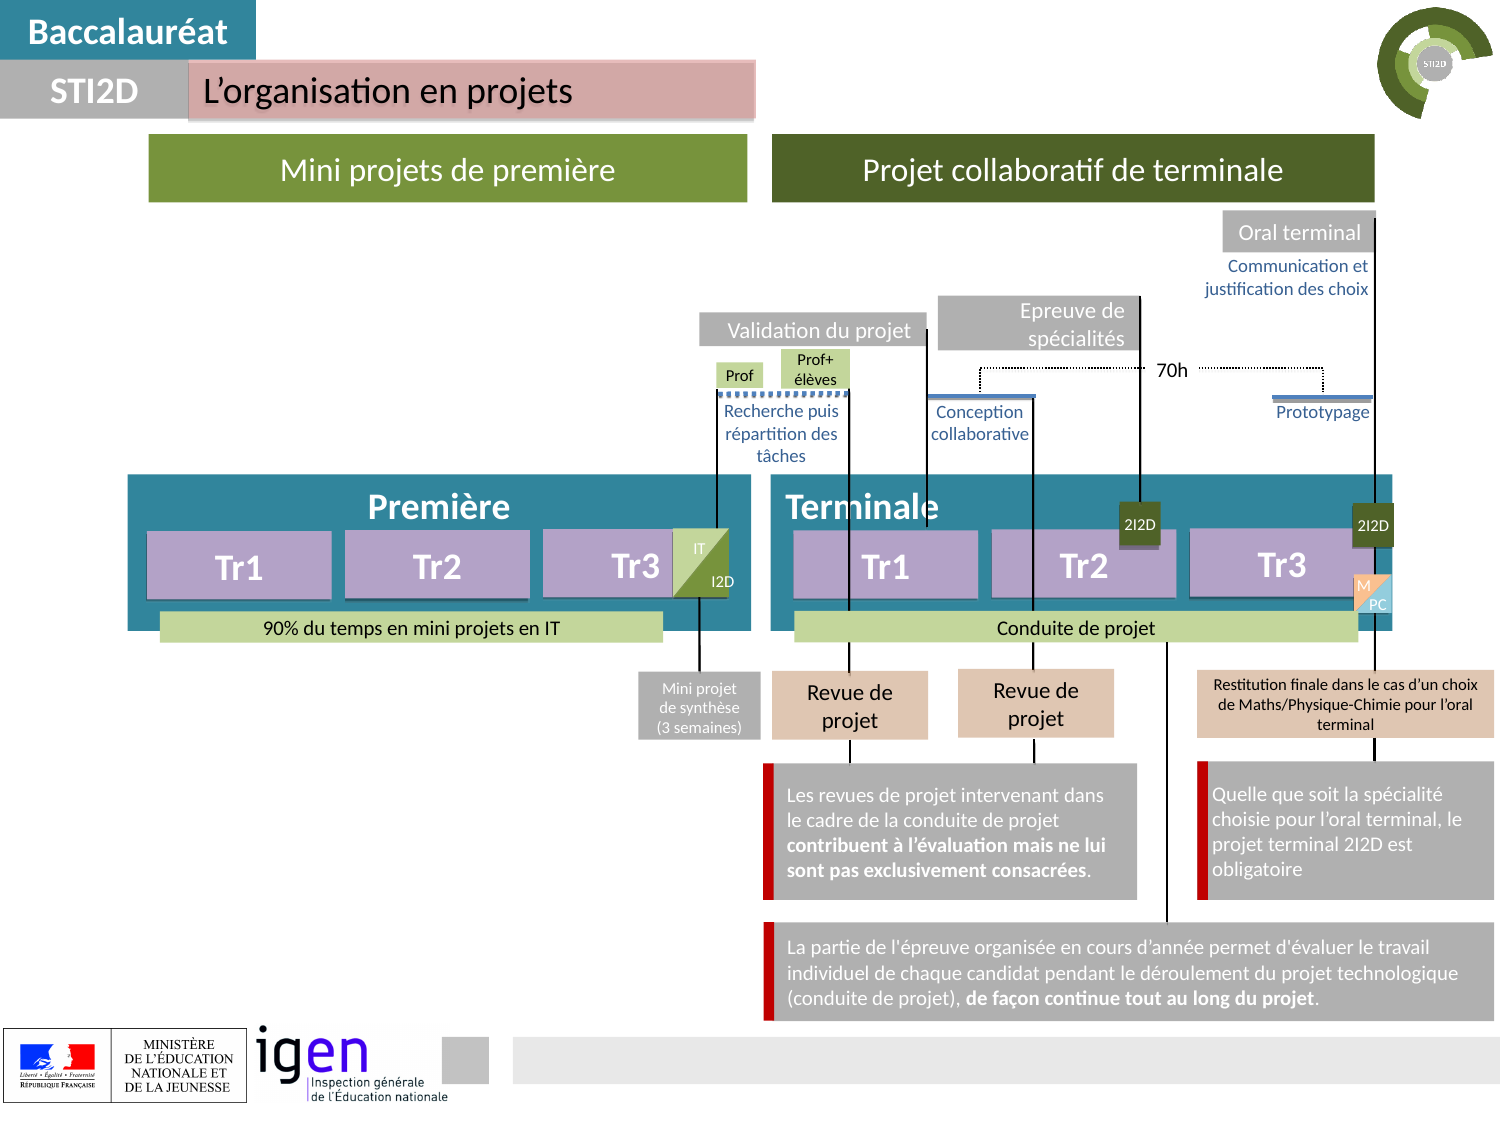

Baccalauréat
STI2D
L’organisation en projets
Mini projets de première
Projet collaboratif de terminale
Oral terminal
Communication et justification des choix
Epreuve de spécialités
Validation du projet
Prof+
élèves
70h
Prof
Recherche puis répartition des tâches
Conception collaborative
Prototypage
Première
Terminale
2I2D
2I2D
IT
I2D
Tr3
Tr3
Tr2
Tr2
Tr1
Tr1
M
PC
Conduite de projet
90% du temps en mini projets en IT
Revue de projet
Restitution finale dans le cas d’un choix de Maths/Physique-Chimie pour l’oral terminal
Revue de projet
Mini projet de synthèse (3 semaines)
Quelle que soit la spécialité choisie pour l’oral terminal, le projet terminal 2I2D est obligatoire
Les revues de projet intervenant dans le cadre de la conduite de projet contribuent à l’évaluation mais ne lui sont pas exclusivement consacrées.
La partie de l'épreuve organisée en cours d’année permet d'évaluer le travail individuel de chaque candidat pendant le déroulement du projet technologique (conduite de projet), de façon continue tout au long du projet.